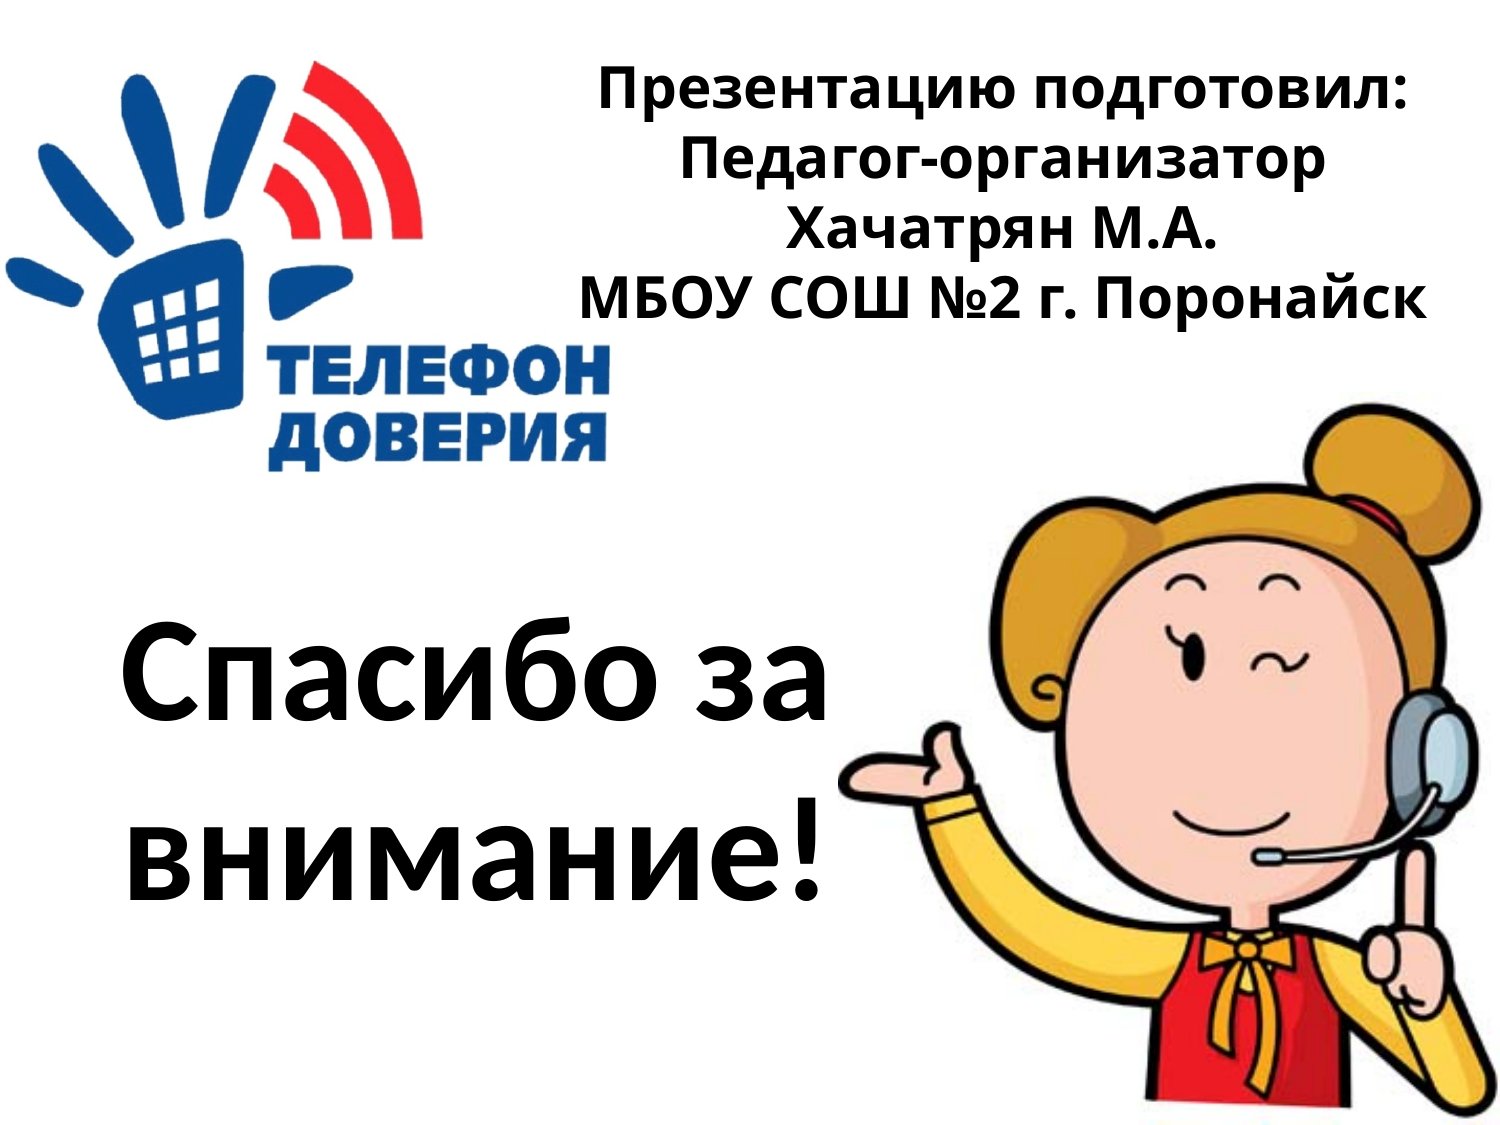

Презентацию подготовил:
Педагог-организатор
Хачатрян М.А.
МБОУ СОШ №2 г. Поронайск
Спасибо за внимание!